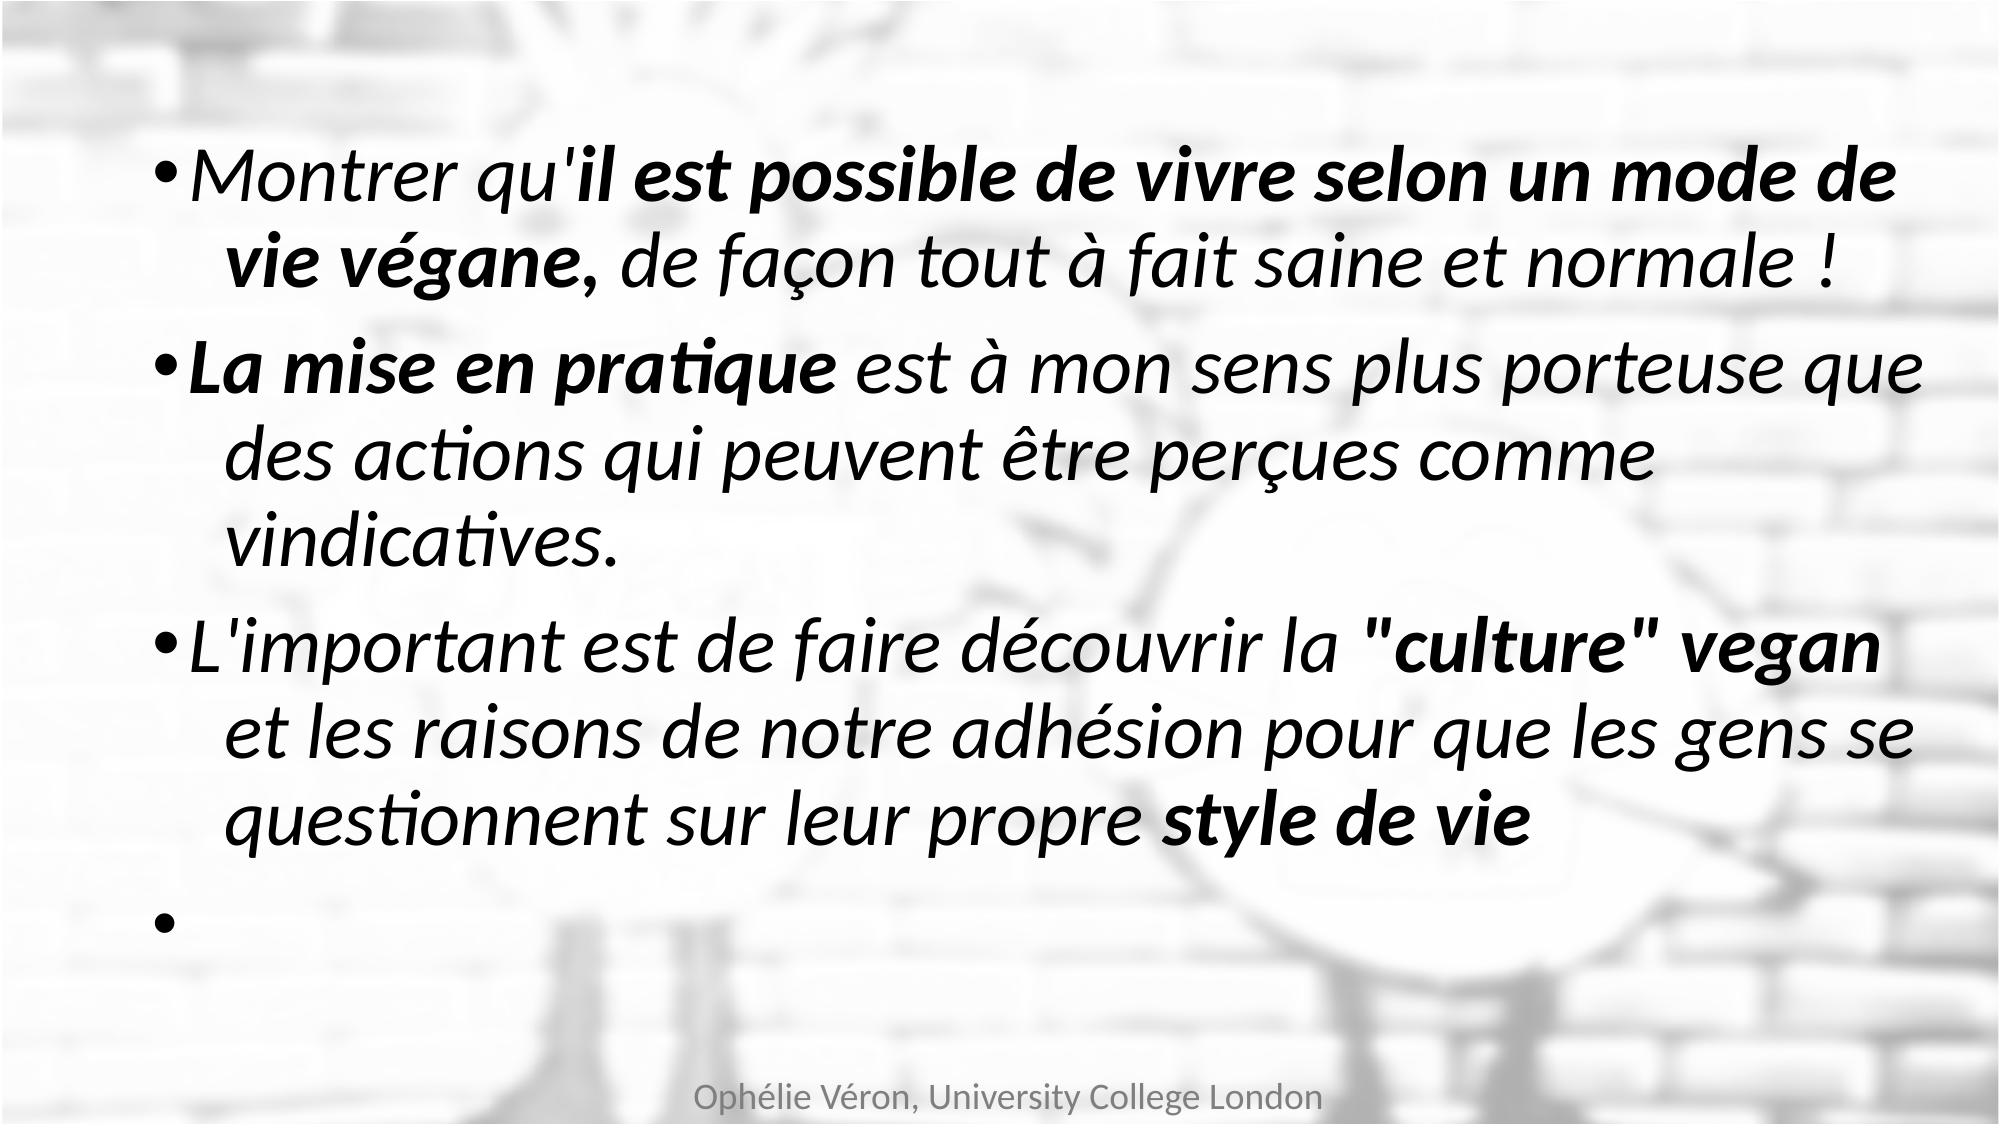

# Montrer qu'il est possible de vivre selon un mode de vie végane, de façon tout à fait saine et normale !
La mise en pratique est à mon sens plus porteuse que des actions qui peuvent être perçues comme vindicatives.
L'important est de faire découvrir la "culture" vegan et les raisons de notre adhésion pour que les gens se questionnent sur leur propre style de vie
Ophélie Véron, University College London